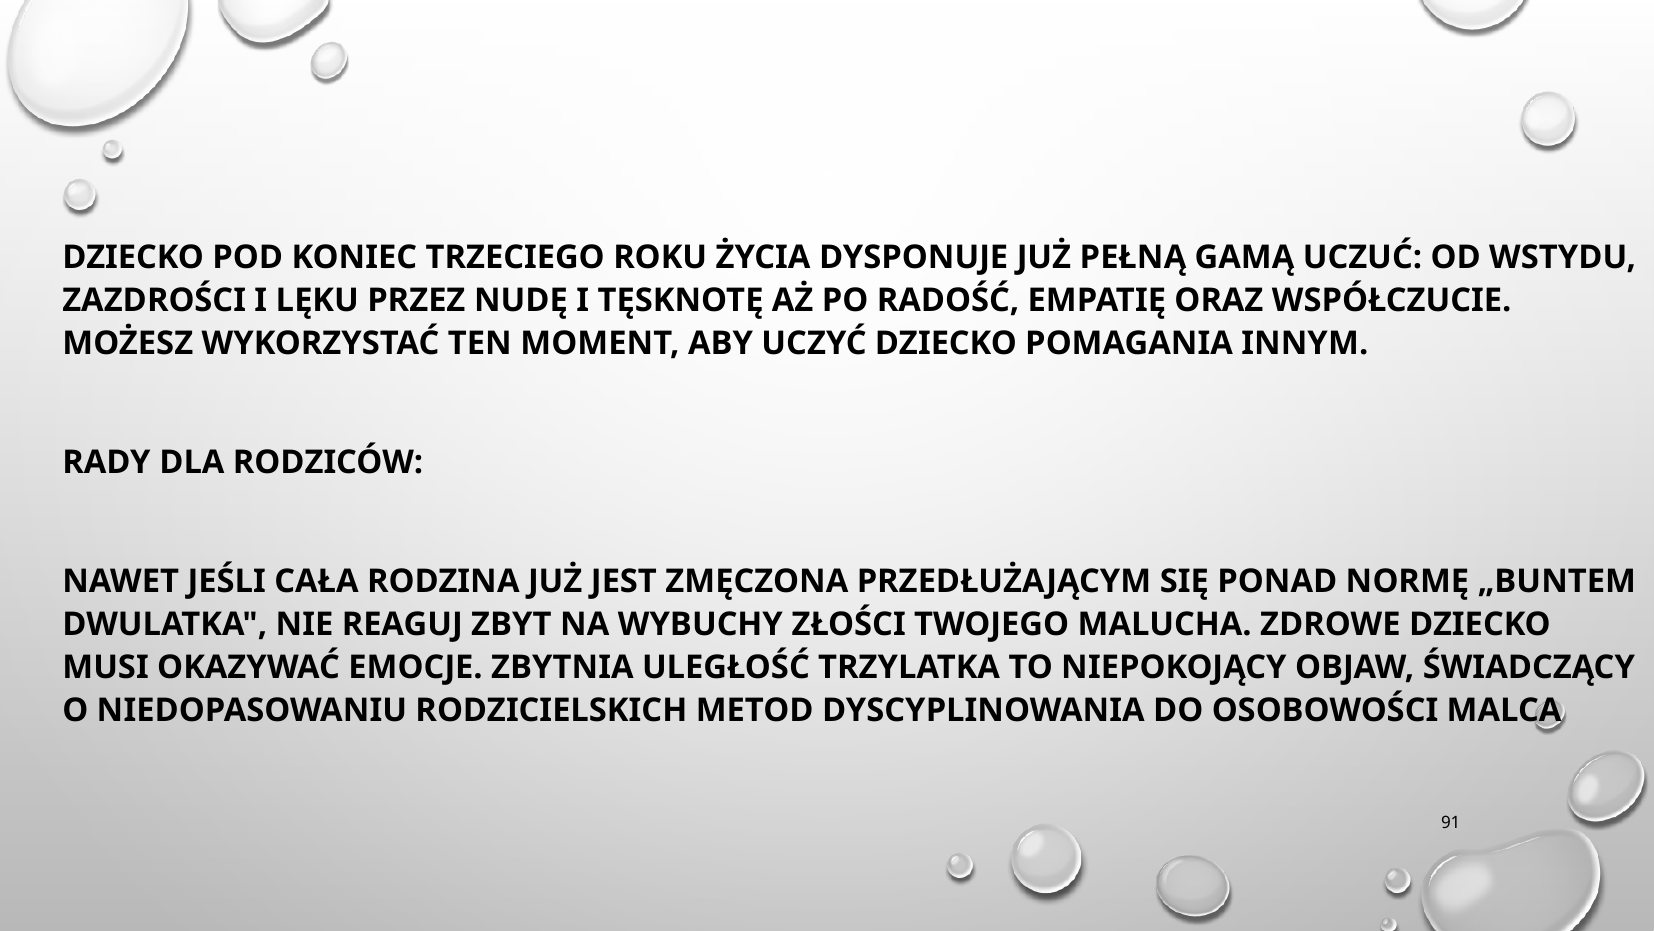

# Dziecko pod koniec trzeciego roku życia dysponuje już pełną gamą uczuć: od wstydu, zazdrości i lęku przez nudę i tęsknotę aż po radość, empatię oraz współczucie. Możesz wykorzystać ten moment, aby uczyć dziecko pomagania innym.
Rady dla rodziców:
Nawet jeśli cała rodzina już jest zmęczona przedłużającym się ponad normę „buntem dwulatka", nie reaguj zbyt na wybuchy złości twojego malucha. Zdrowe dziecko musi okazywać emocje. Zbytnia uległość trzylatka to niepokojący objaw, świadczący o niedopasowaniu rodzicielskich metod dyscyplinowania do osobowości malca